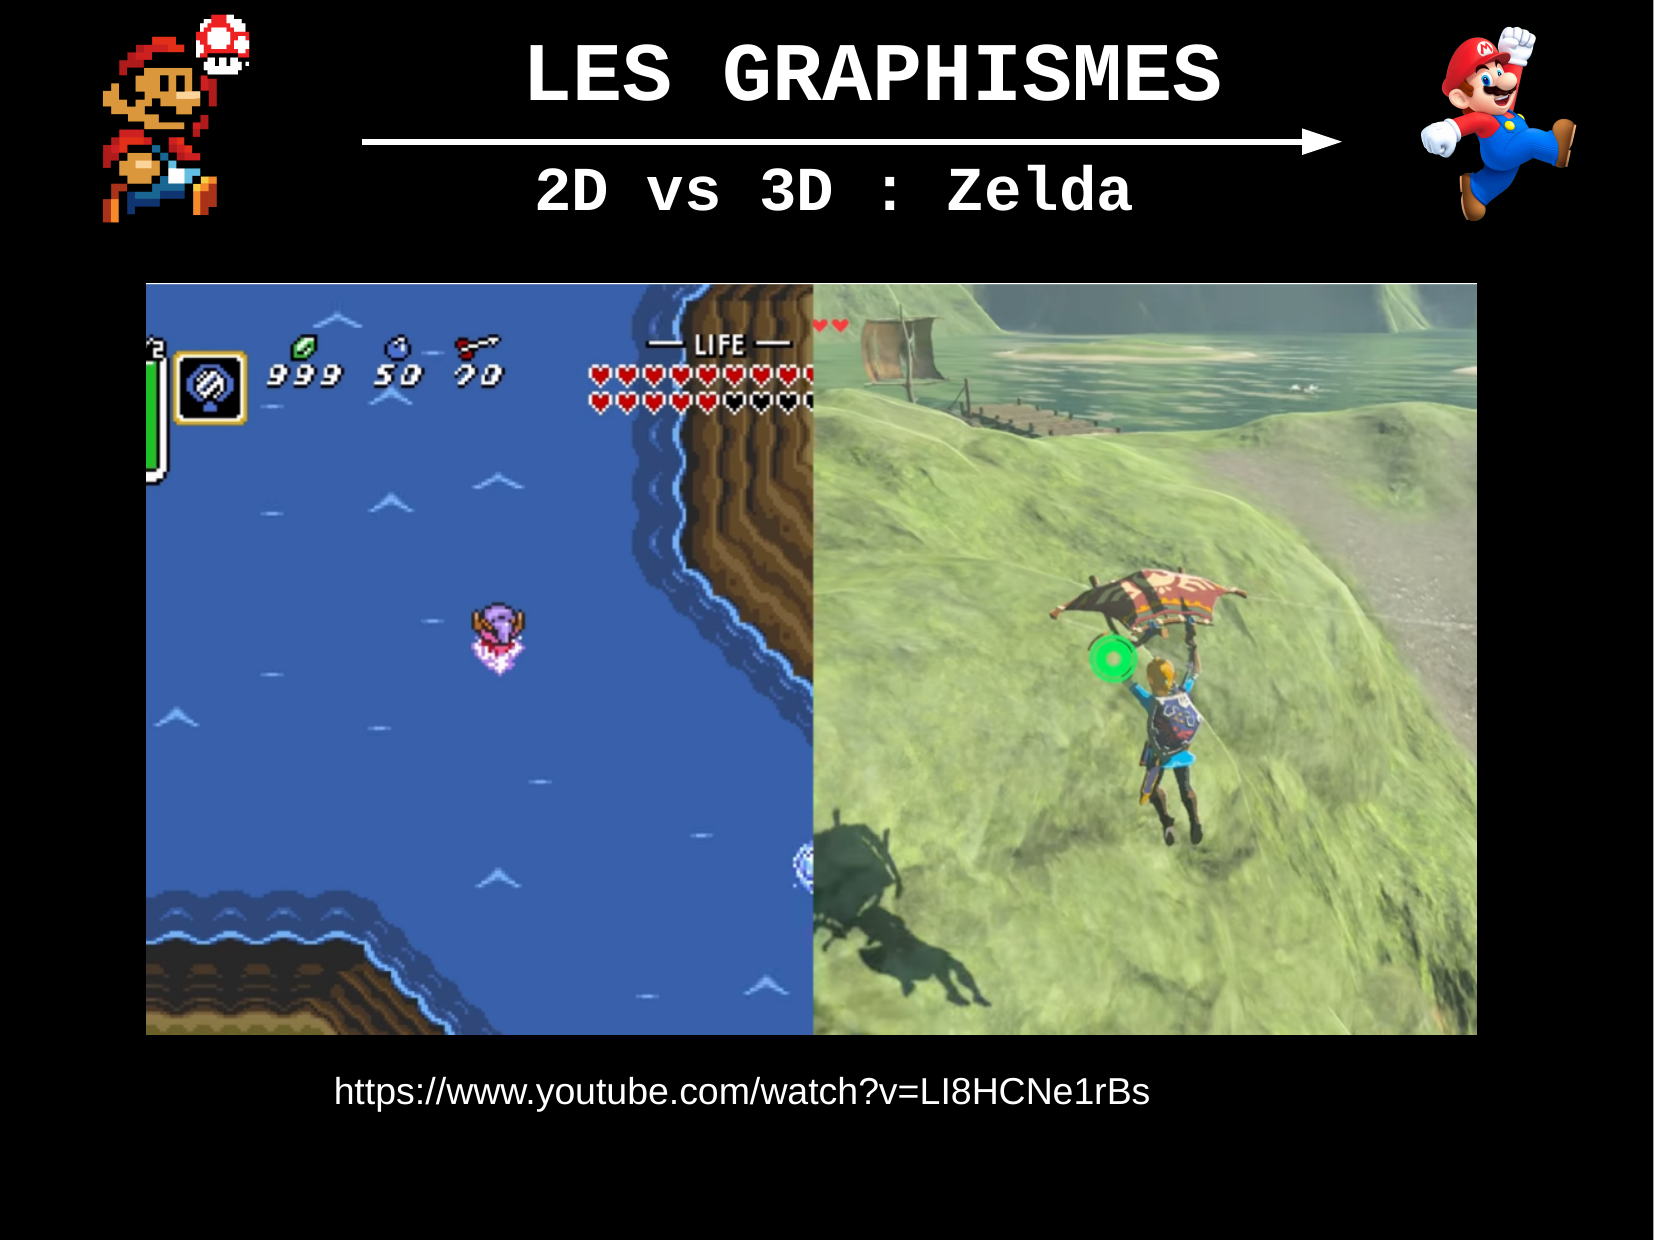

LES GRAPHISMES
2D vs 3D : Zelda
https://www.youtube.com/watch?v=LI8HCNe1rBs